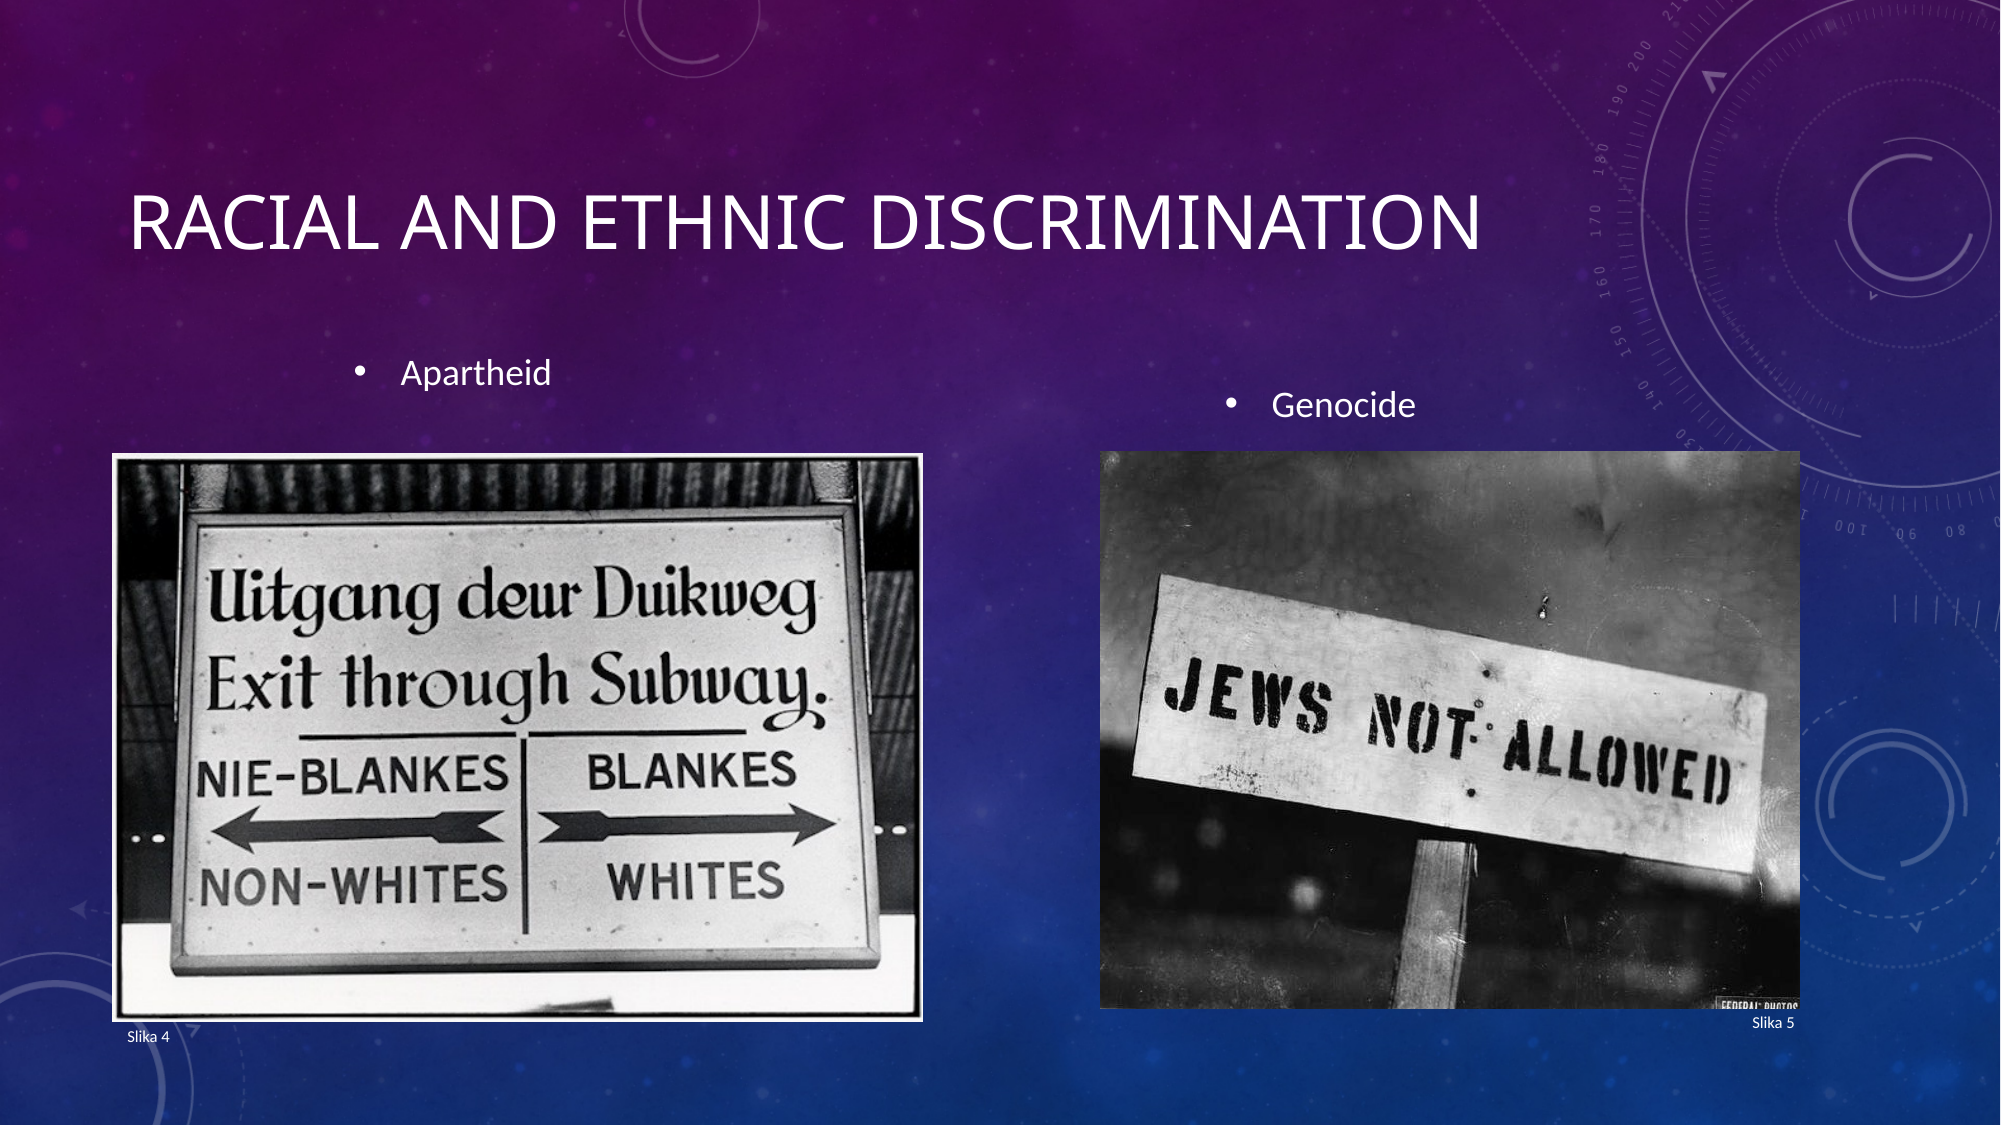

# RACIAL AND ETHNIC DISCRIMINATION
Apartheid
Genocide
Slika 5
Slika 4